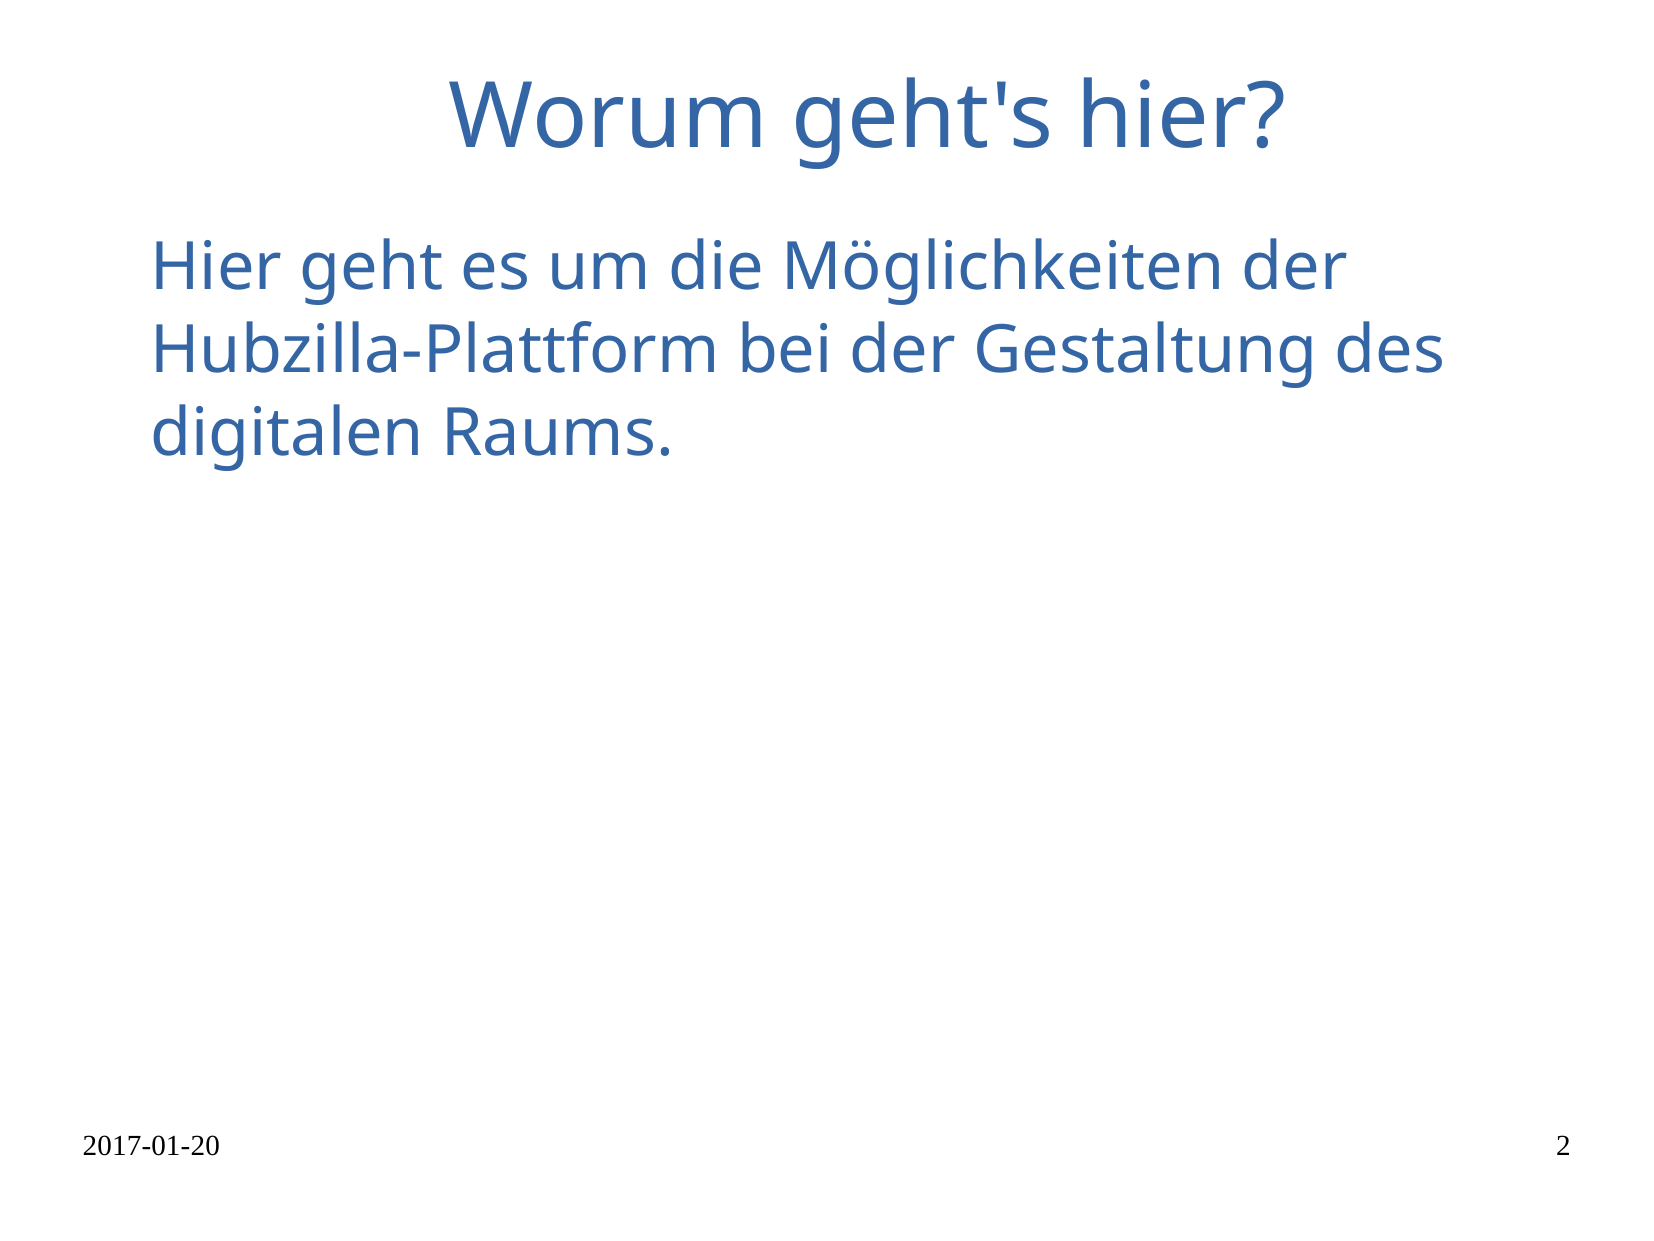

# Worum geht's hier?
Hier geht es um die Möglichkeiten der Hubzilla-Plattform bei der Gestaltung des digitalen Raums.
2017-01-20
2